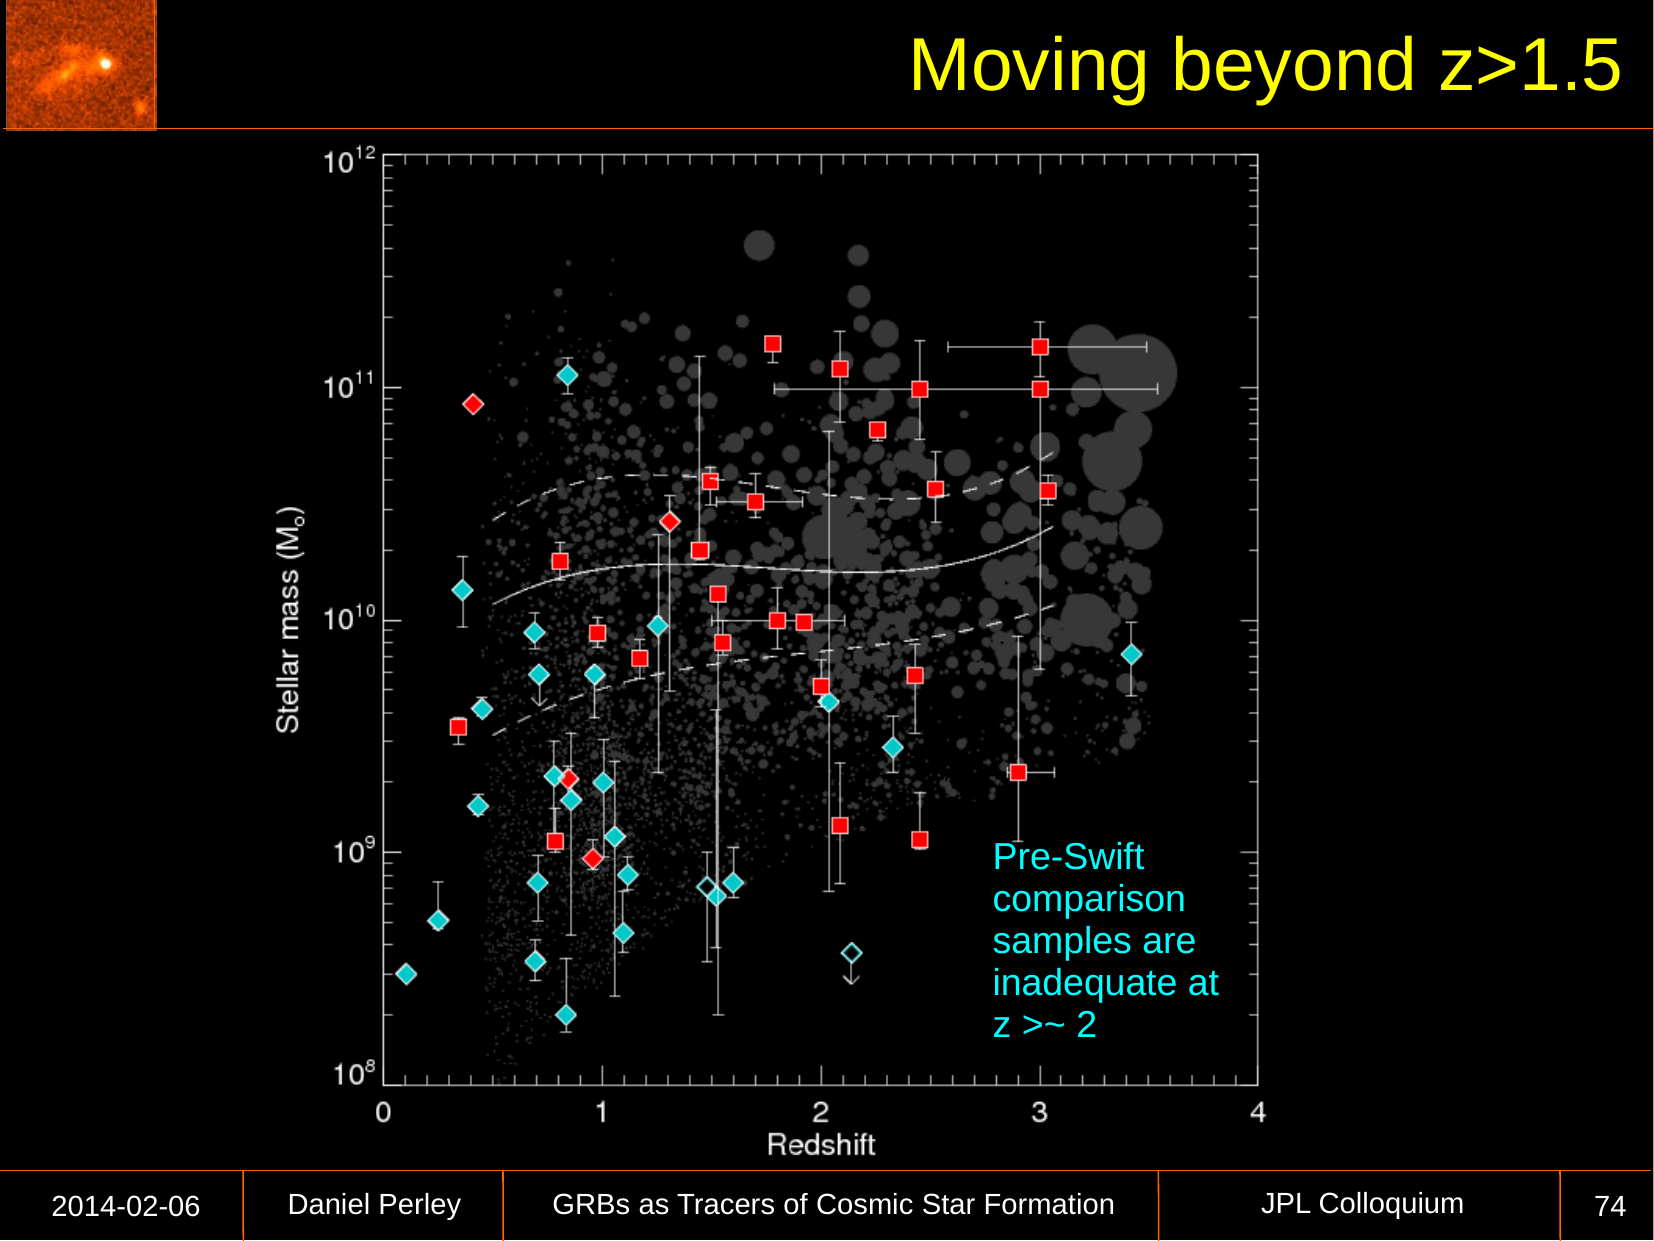

# Moving beyond z>1.5
Pre-Swift comparison samples are inadequate at
z >~ 2
2014-02-06
74